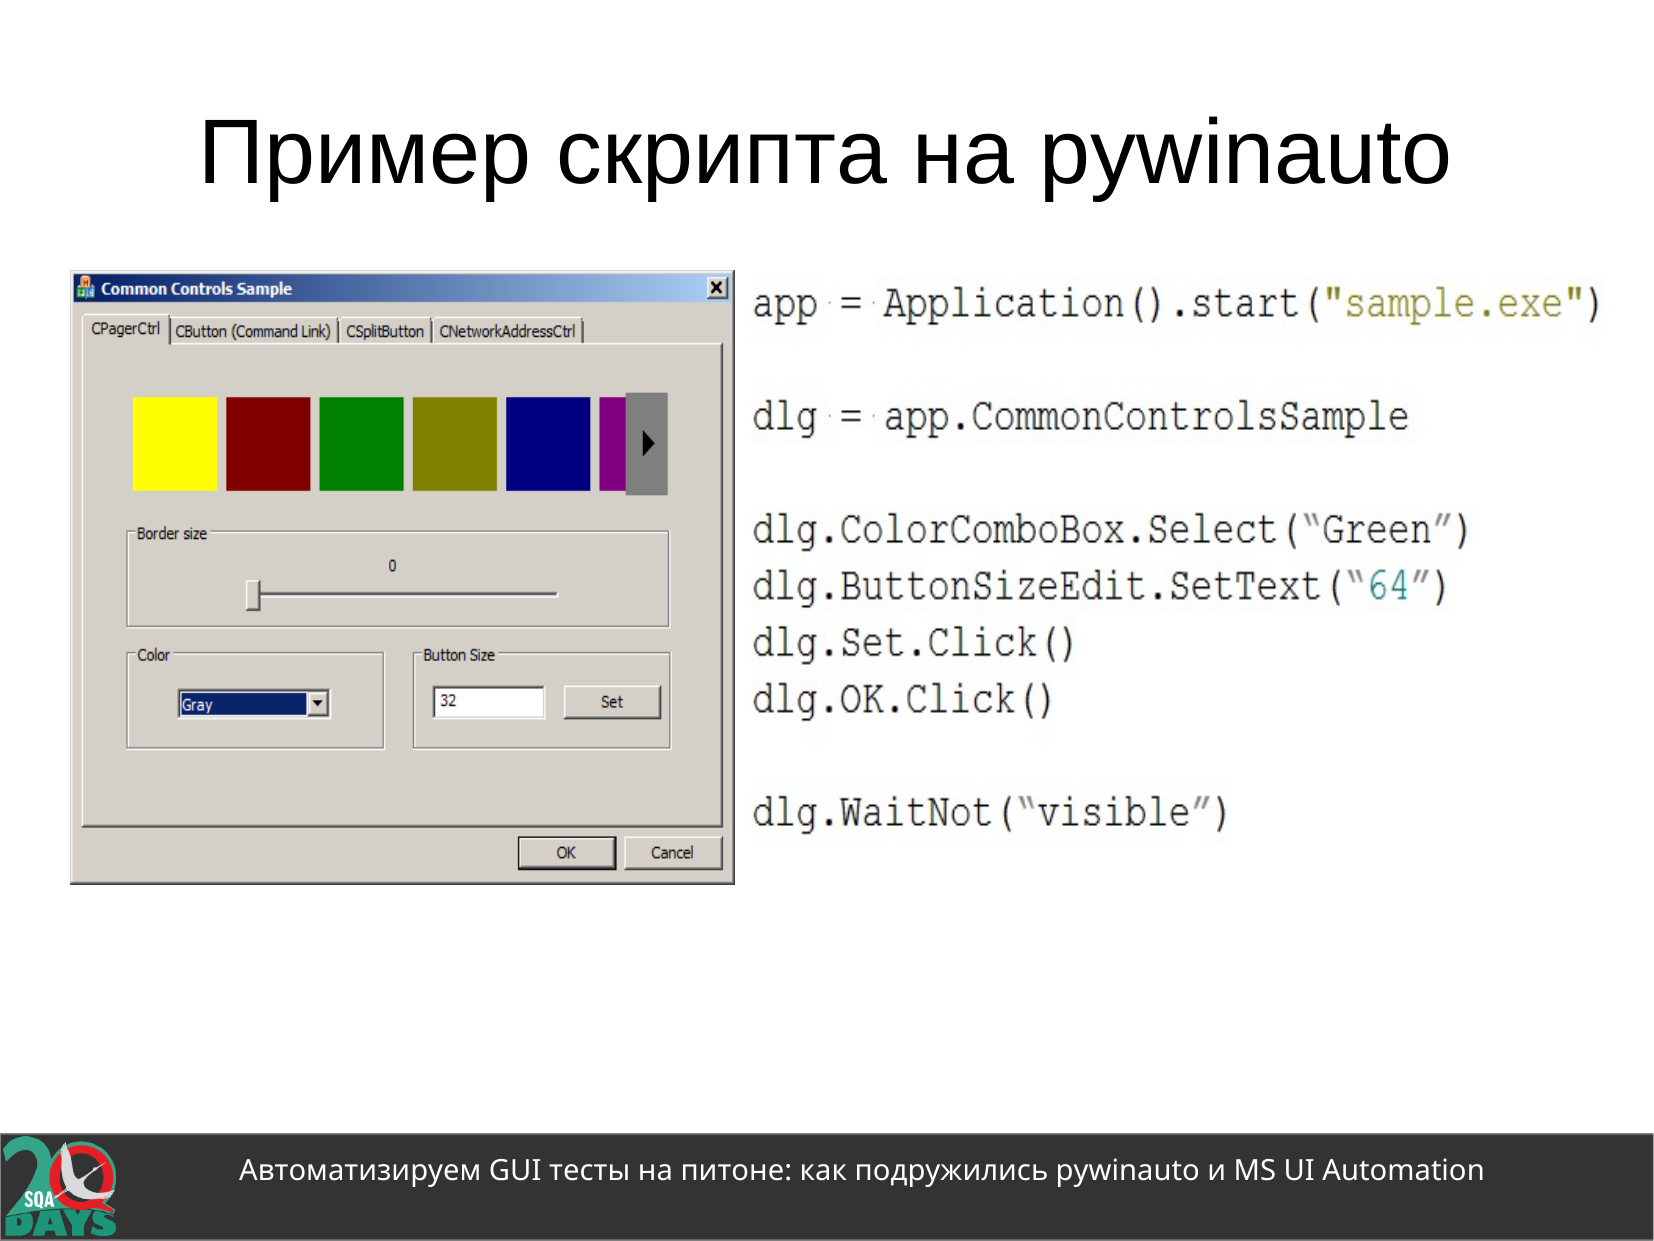

# Пример скрипта на pywinauto
Автоматизируем GUI тесты на питоне: как подружились pywinauto и MS UI Automation